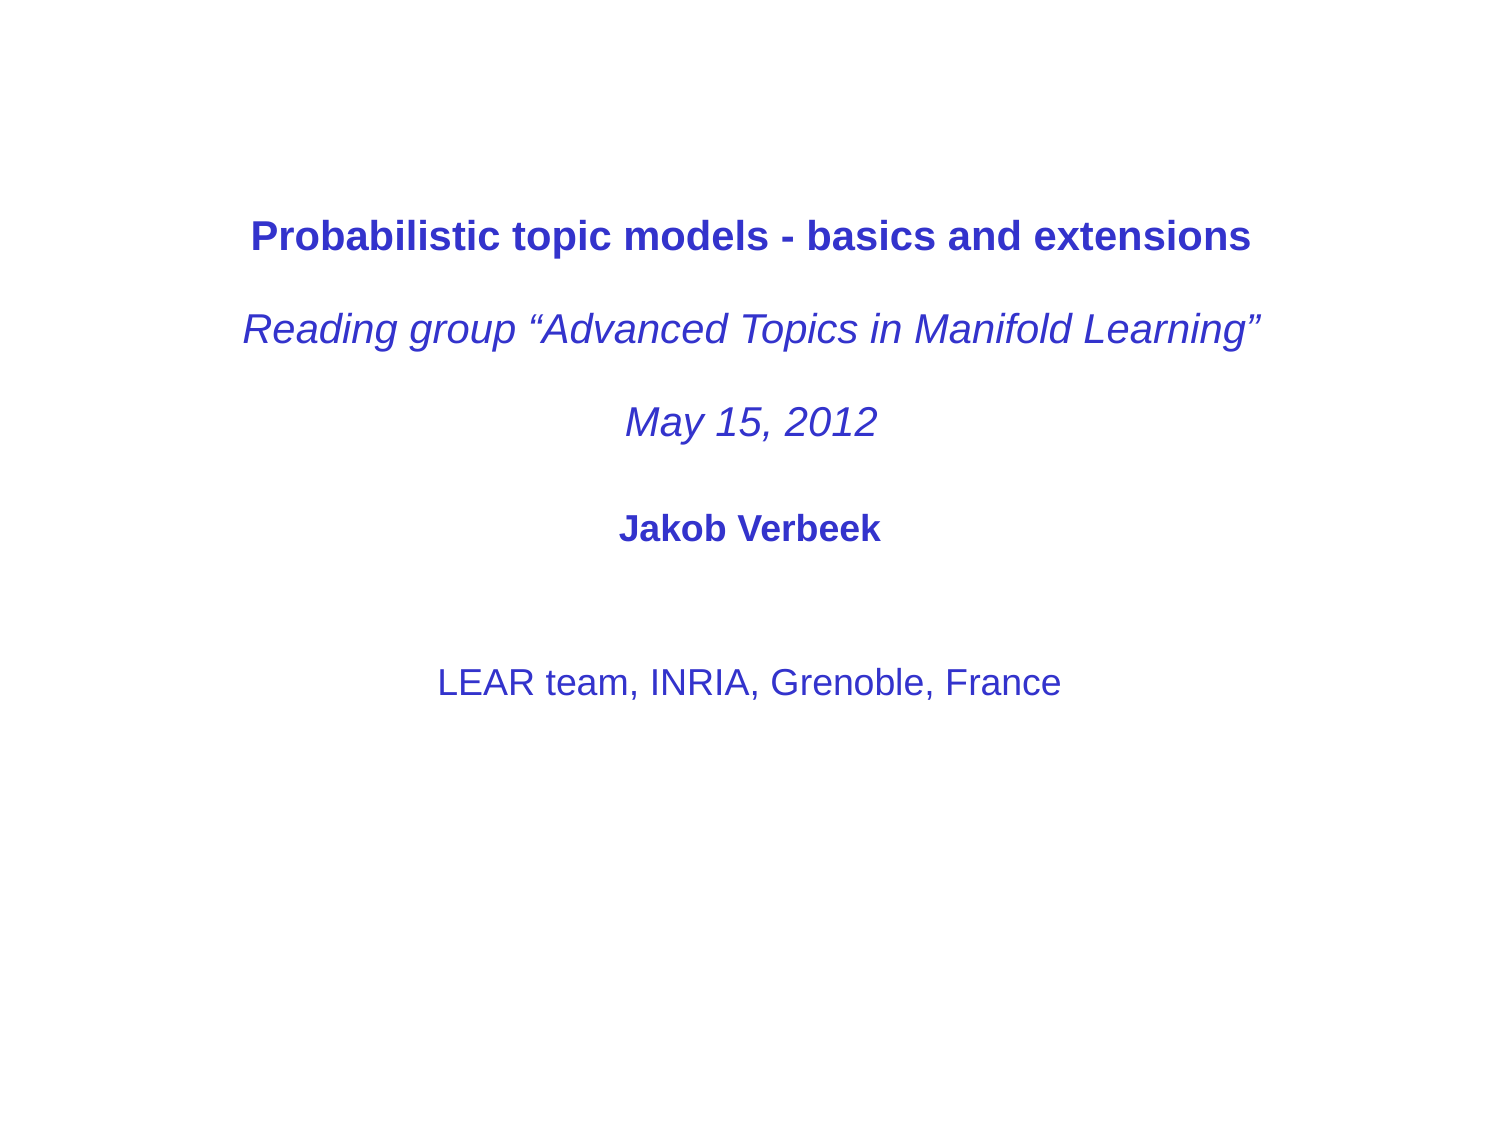

# Probabilistic topic models - basics and extensions Reading group “Advanced Topics in Manifold Learning” May 15, 2012
Jakob Verbeek
LEAR team, INRIA, Grenoble, France